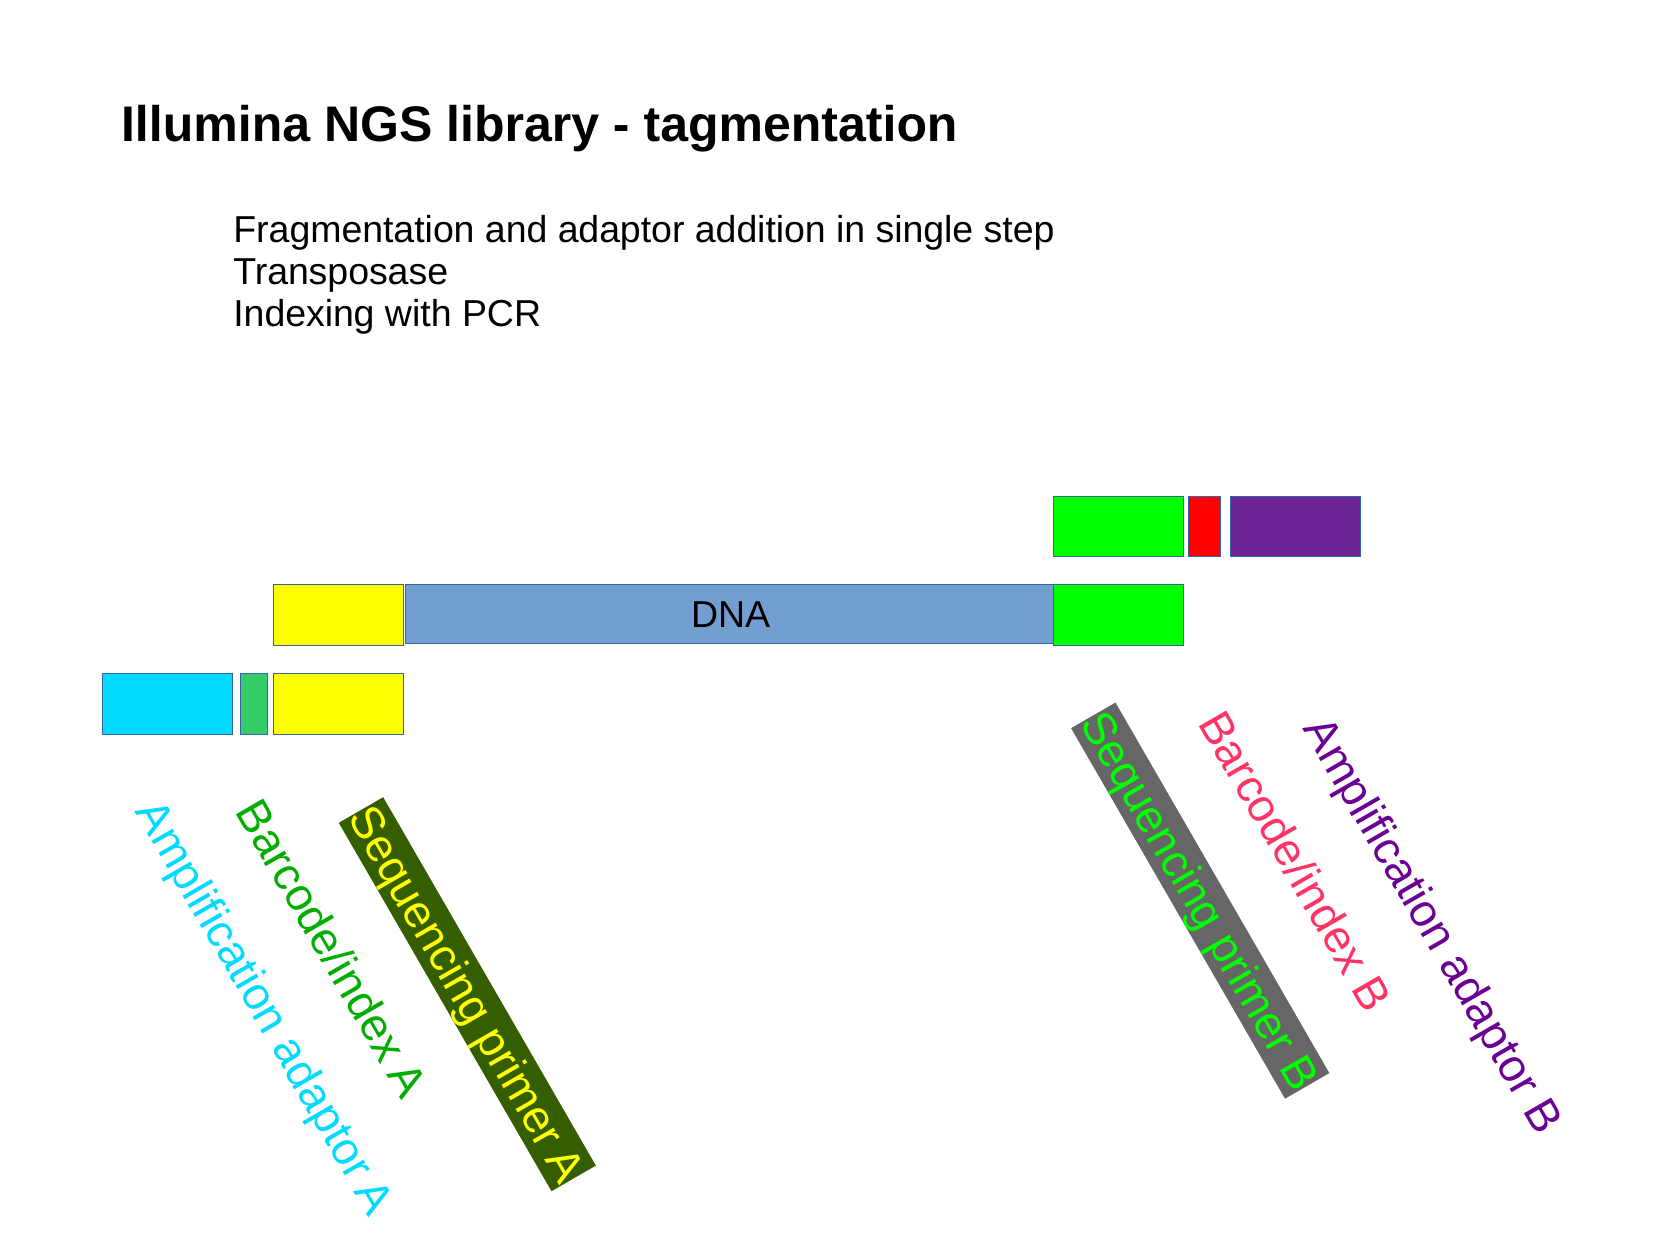

Illumina NGS library - tagmentation
Fragmentation and adaptor addition in single step
Transposase
Indexing with PCR
DNA
Barcode/index B
Sequencing primer B
Amplification adaptor B
Barcode/index A
Sequencing primer A
Amplification adaptor A